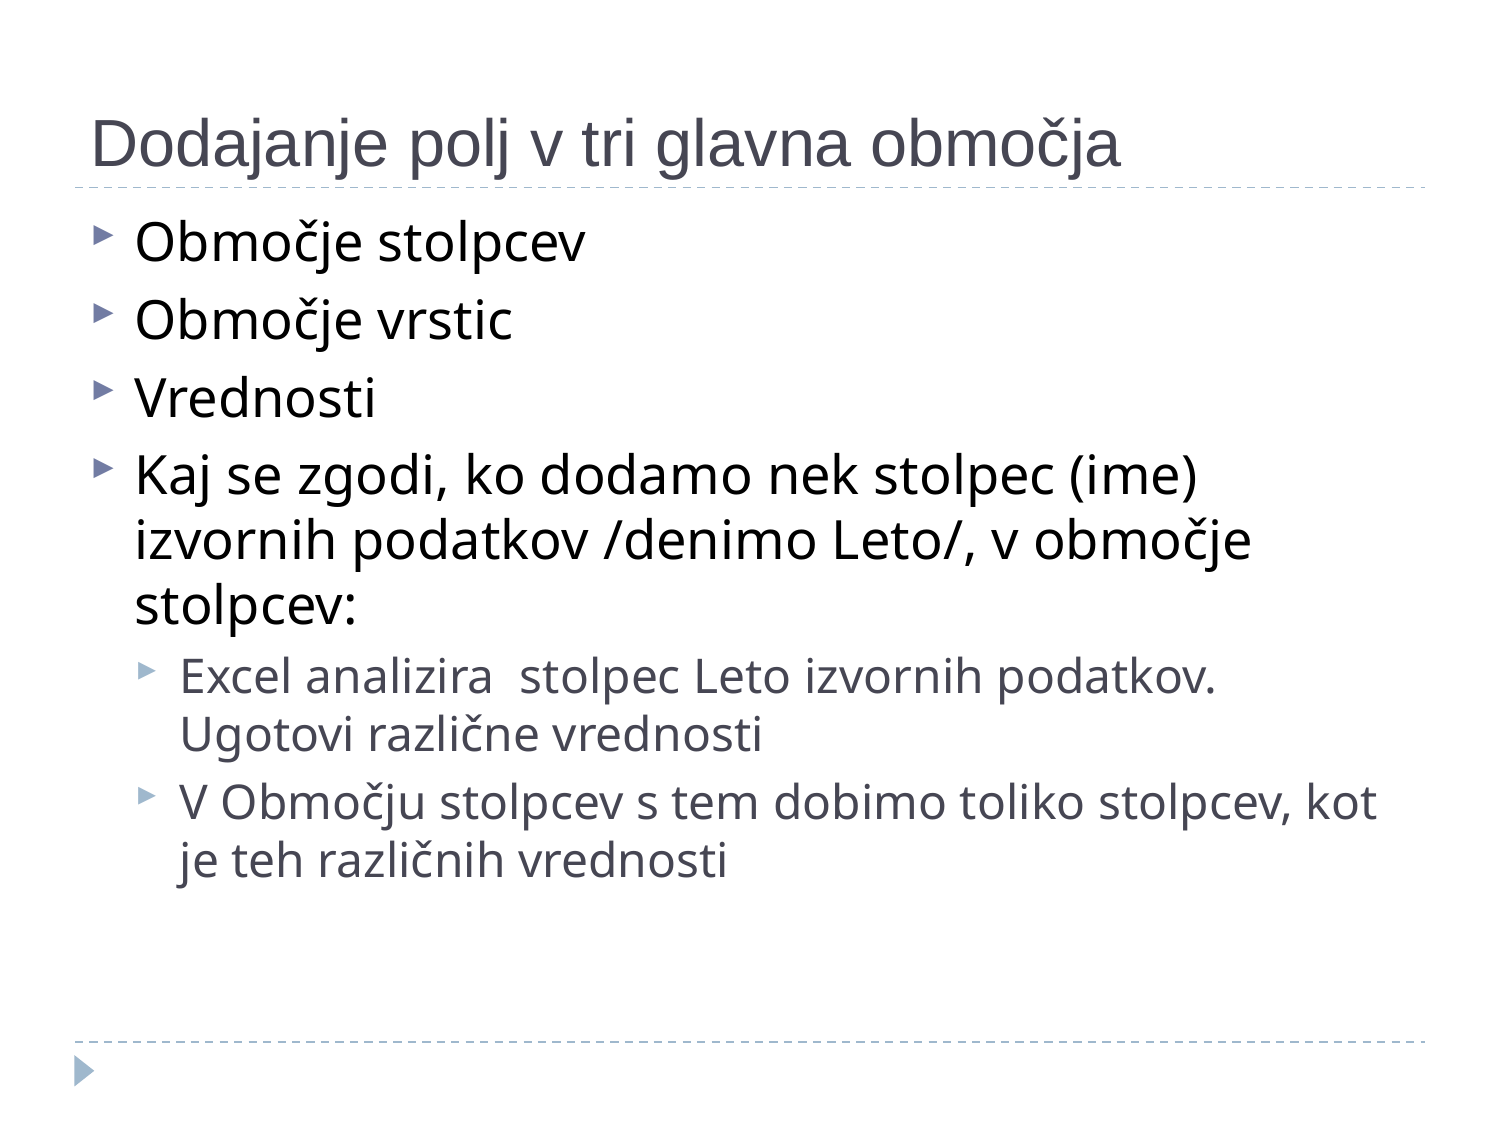

# Dodajanje polj v tri glavna območja
Območje stolpcev
Območje vrstic
Vrednosti
Kaj se zgodi, ko dodamo nek stolpec (ime) izvornih podatkov /denimo Leto/, v območje stolpcev:
Excel analizira stolpec Leto izvornih podatkov. Ugotovi različne vrednosti
V Območju stolpcev s tem dobimo toliko stolpcev, kot je teh različnih vrednosti